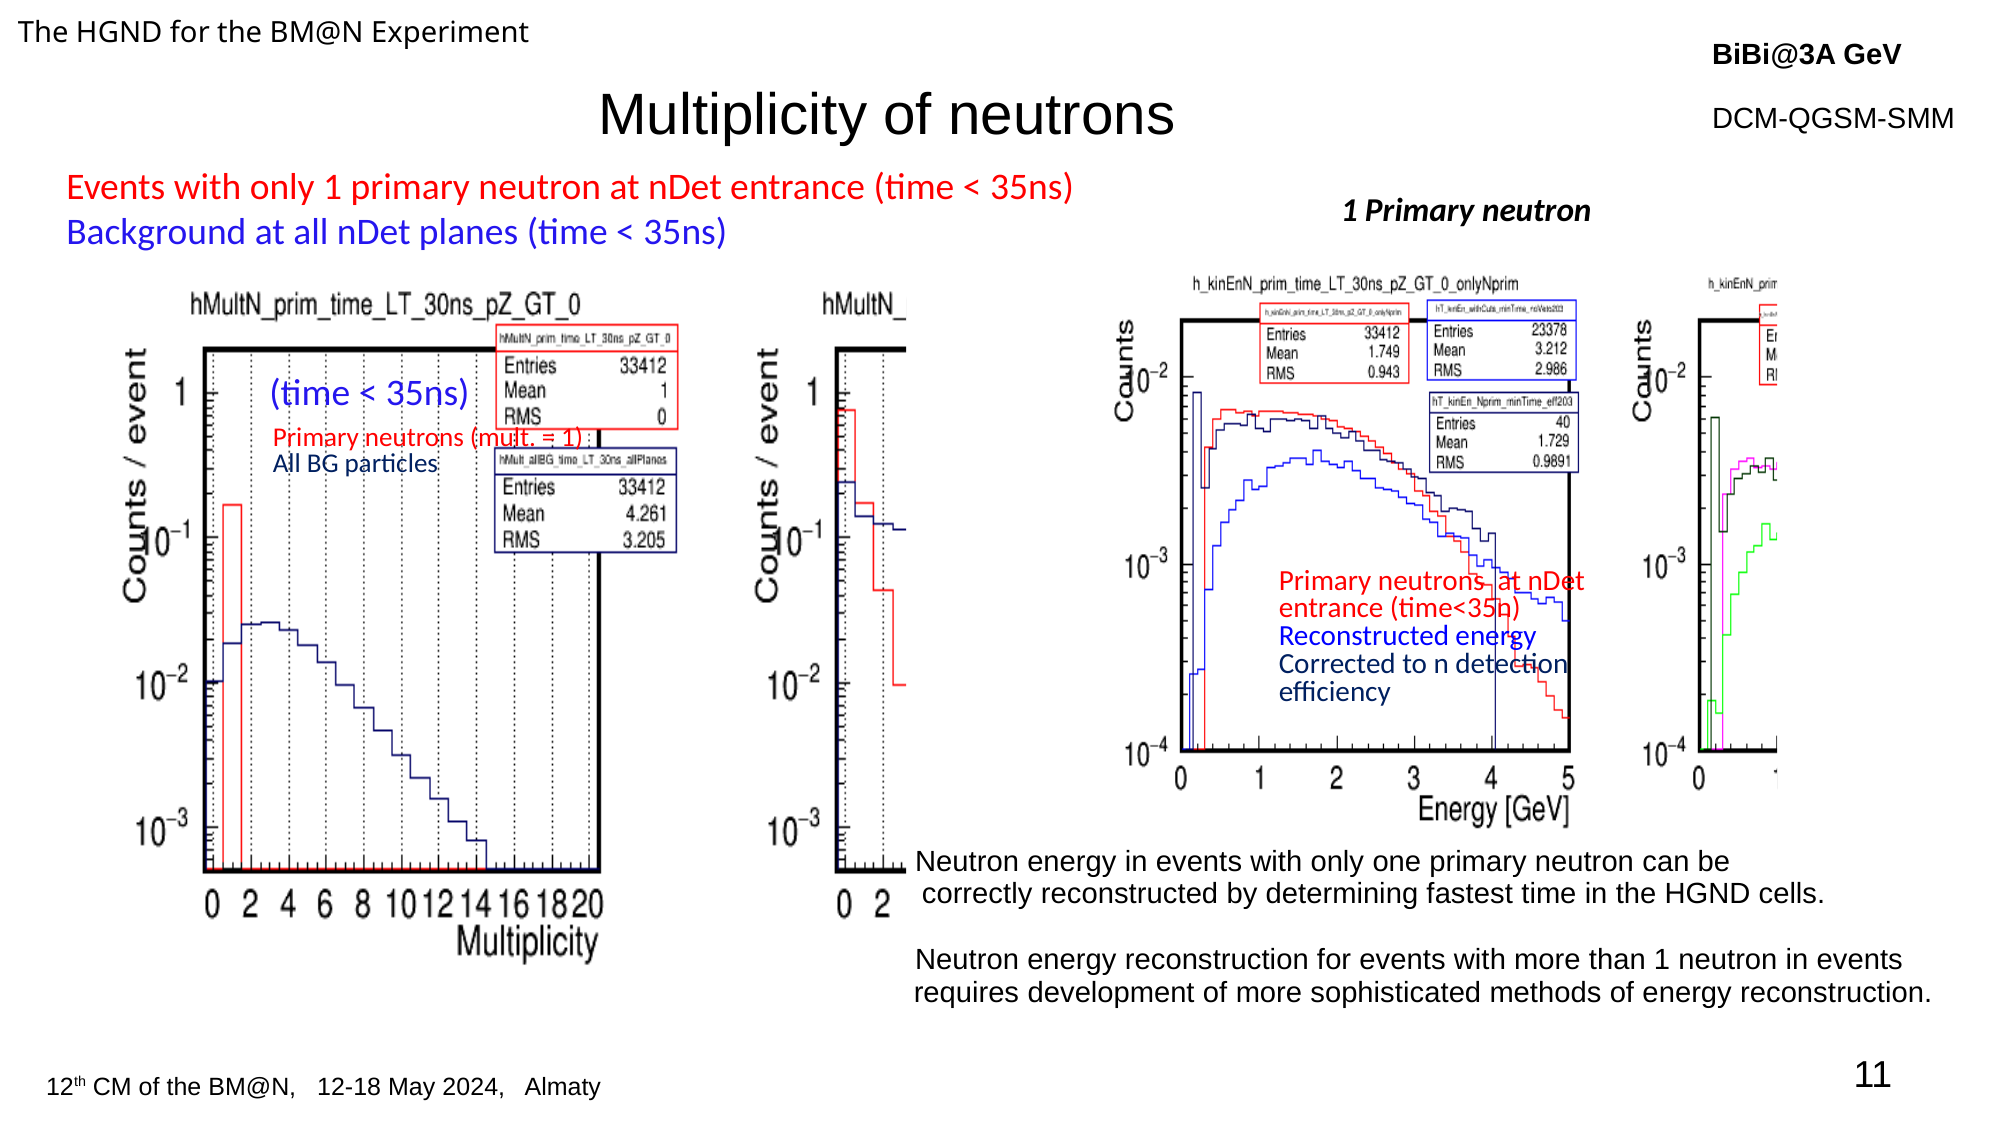

The HGND for the BM@N Experiment
BiBi@3A GeV
DCM-QGSM-SMM
Multiplicity of neutrons
Events with only 1 primary neutron at nDet entrance (time < 35ns)
Background at all nDet planes (time < 35ns)
1 Primary neutron
(time < 35ns)
Primary neutrons (mult. = 1)
All BG particles
Primary neutrons at nDet entrance (time<35n)
Reconstructed energy
Corrected to n detection efficiency
- Neutron energy in events with only one primary neutron can be
 correctly reconstructed by determining fastest time in the HGND cells.
- Neutron energy reconstruction for events with more than 1 neutron in events
 requires development of more sophisticated methods of energy reconstruction.
12th CM of the BM@N, 12-18 May 2024, Almaty